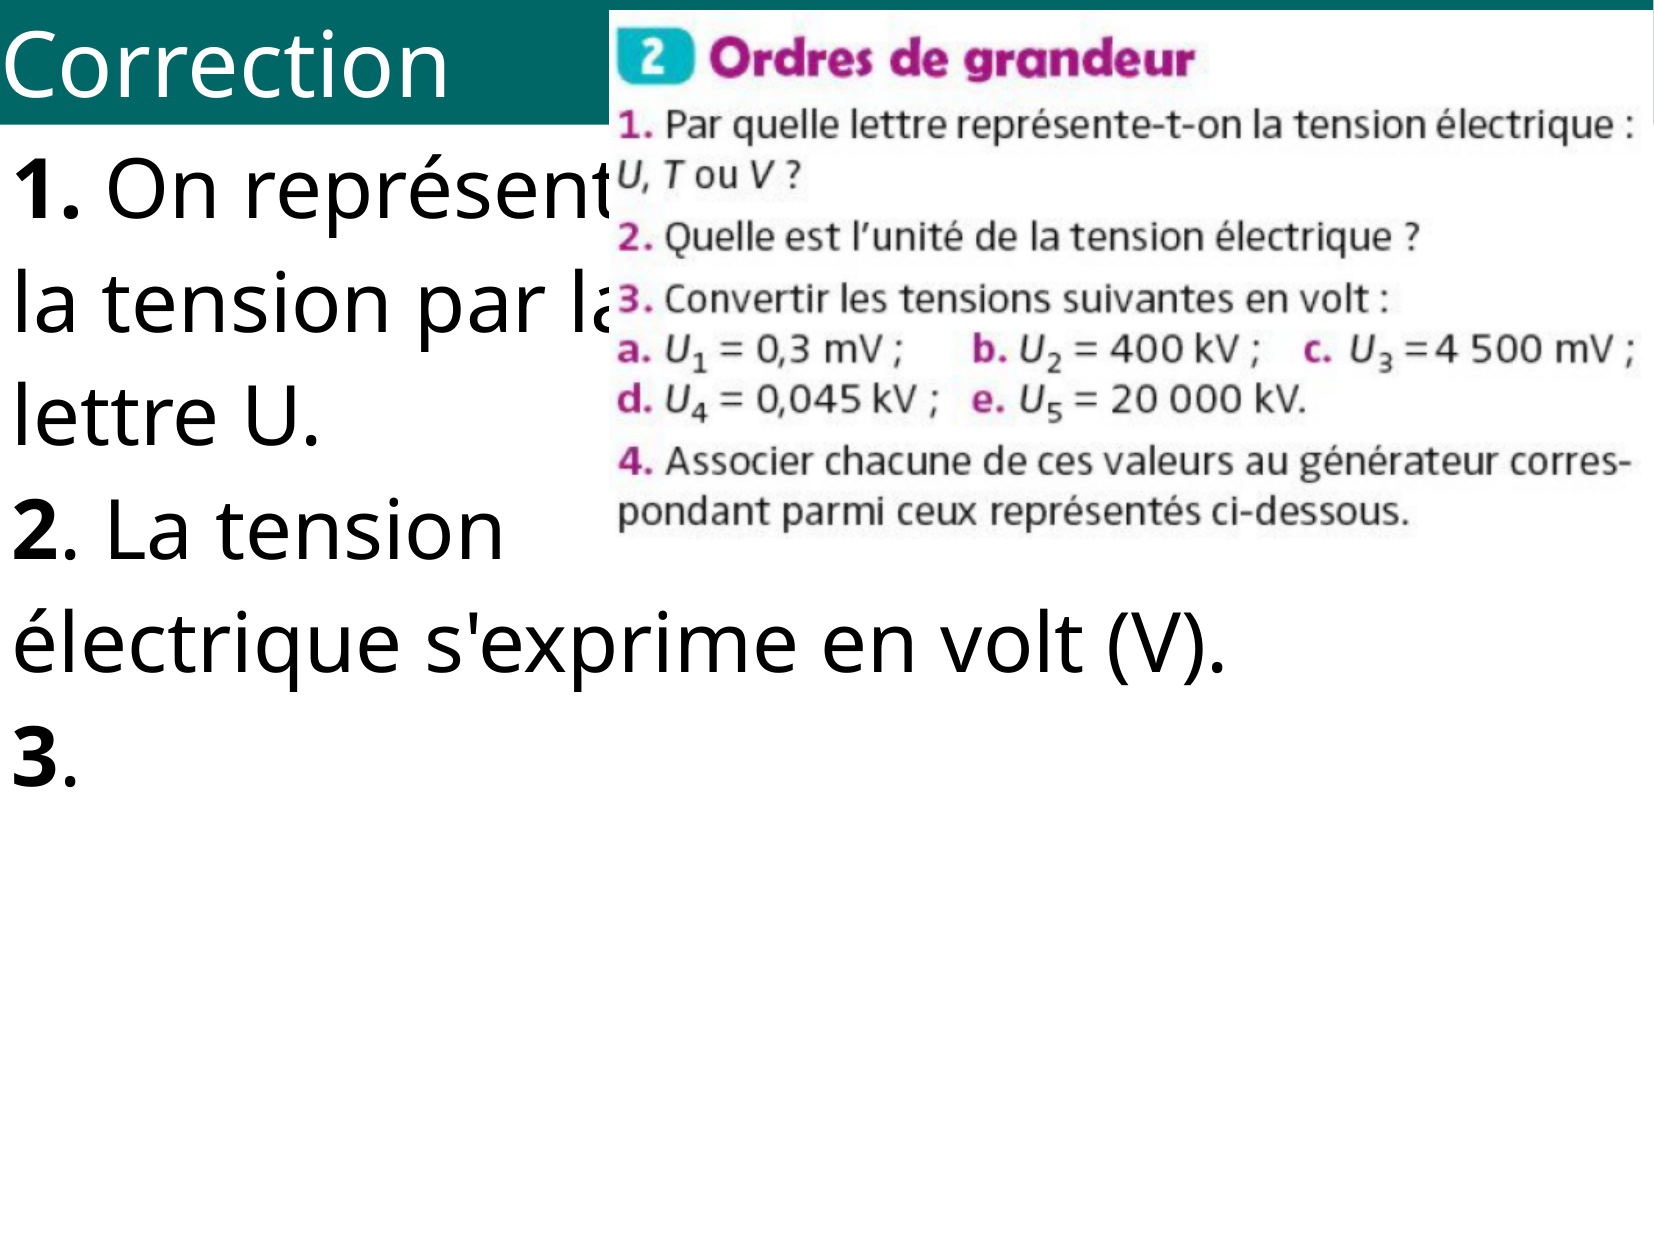

# Correction
1. On représente
la tension par la
lettre U.
2. La tension
électrique s'exprime en volt (V).
3.